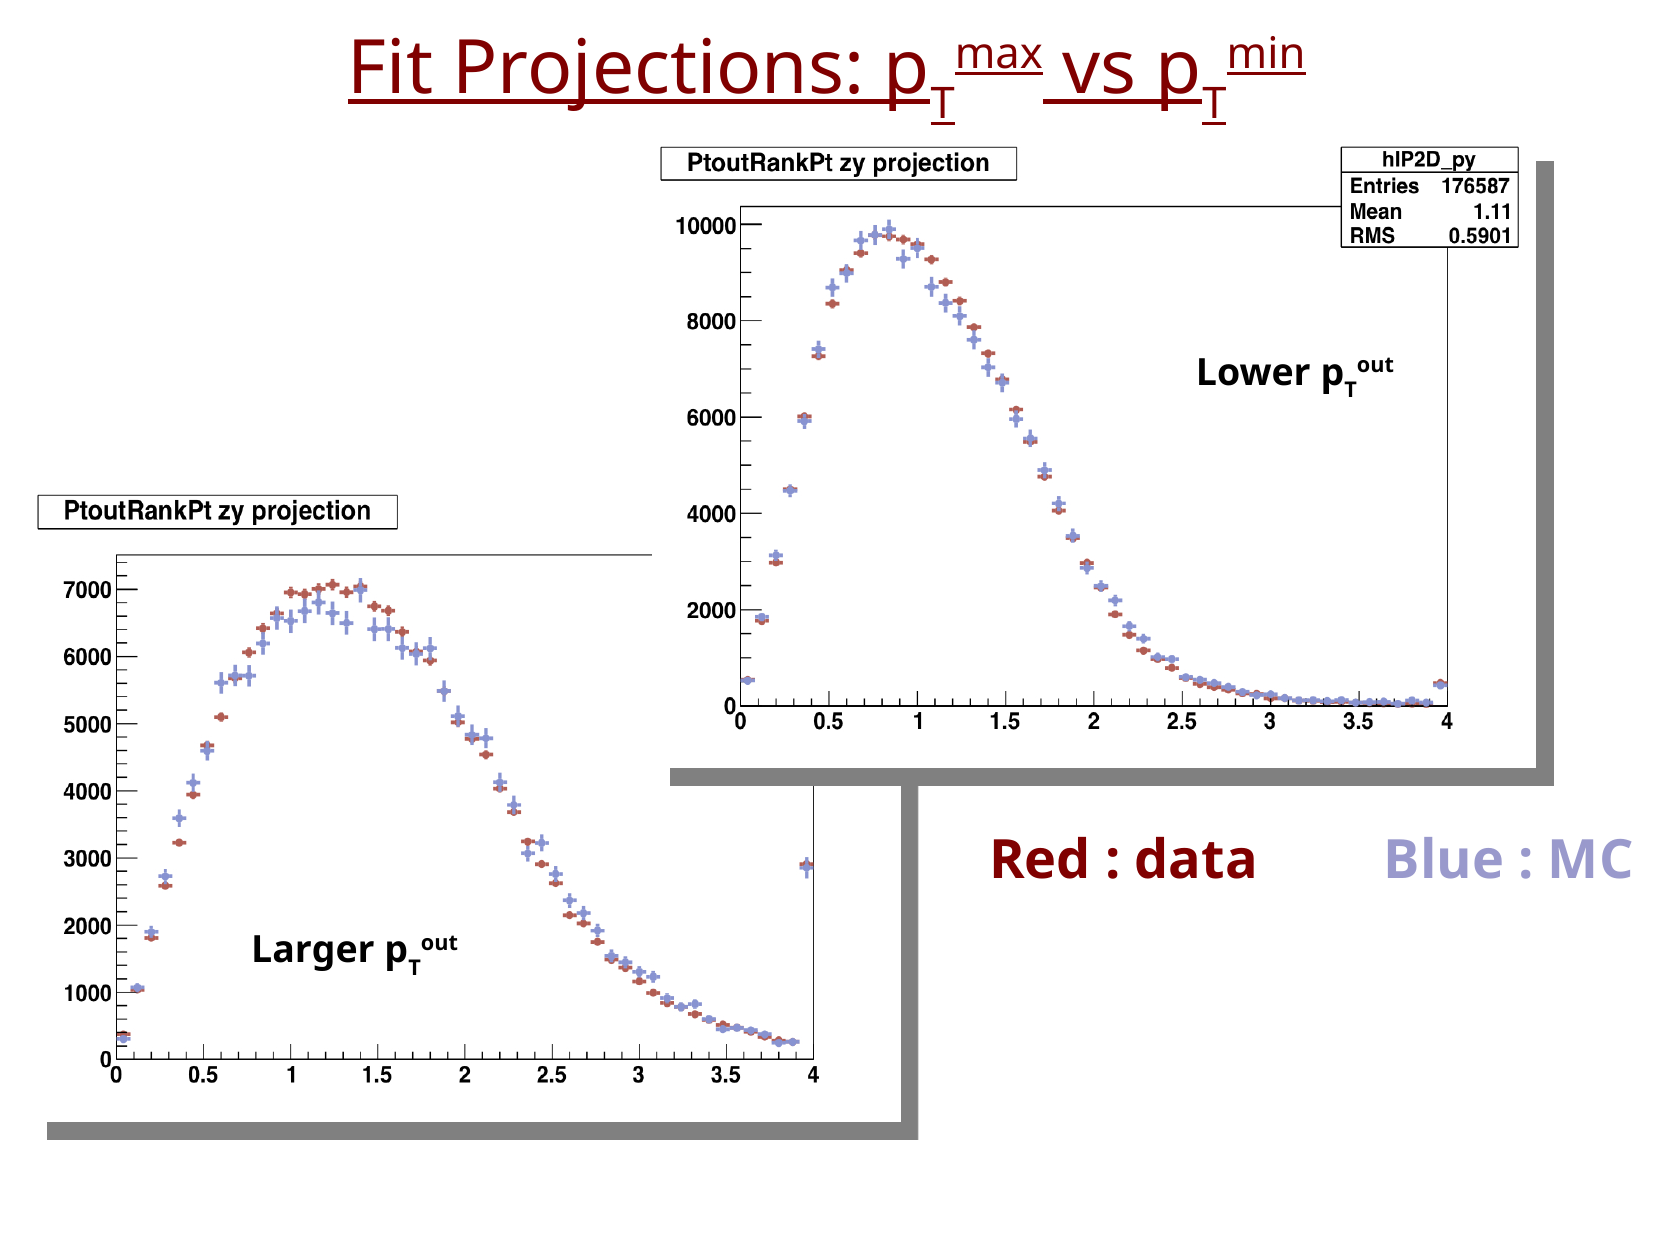

# Fit Projections: pTmax vs pTmin
Lower pTout
Red : data Blue : MC
Larger pTout